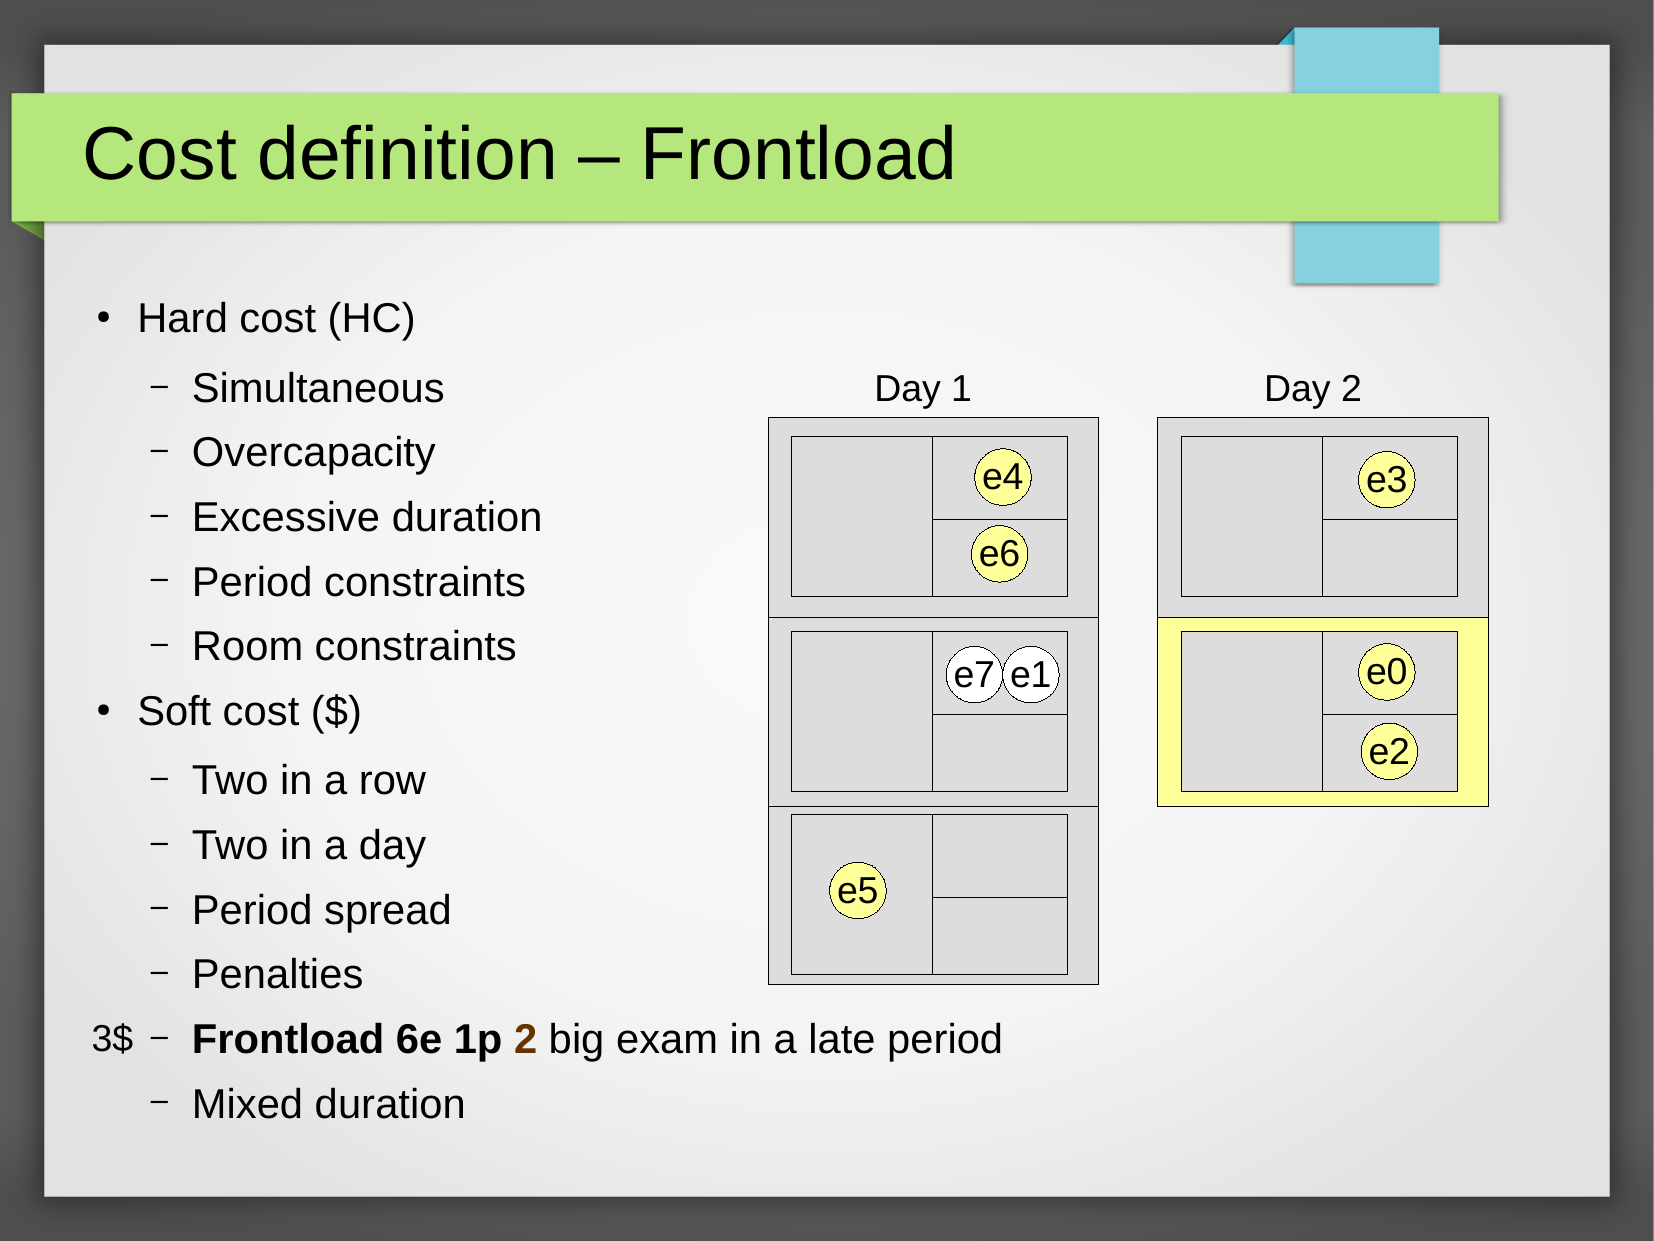

# Cost definition – Frontload
Hard cost (HC)
Simultaneous
Overcapacity
Excessive duration
Period constraints
Room constraints
Soft cost ($)
Two in a row
Two in a day
Period spread
Penalties
Frontload 6e 1p 2 big exam in a late period
Mixed duration
Day 1
Day 2
e4
e3
e6
e0
e7
e1
e2
e5
3$